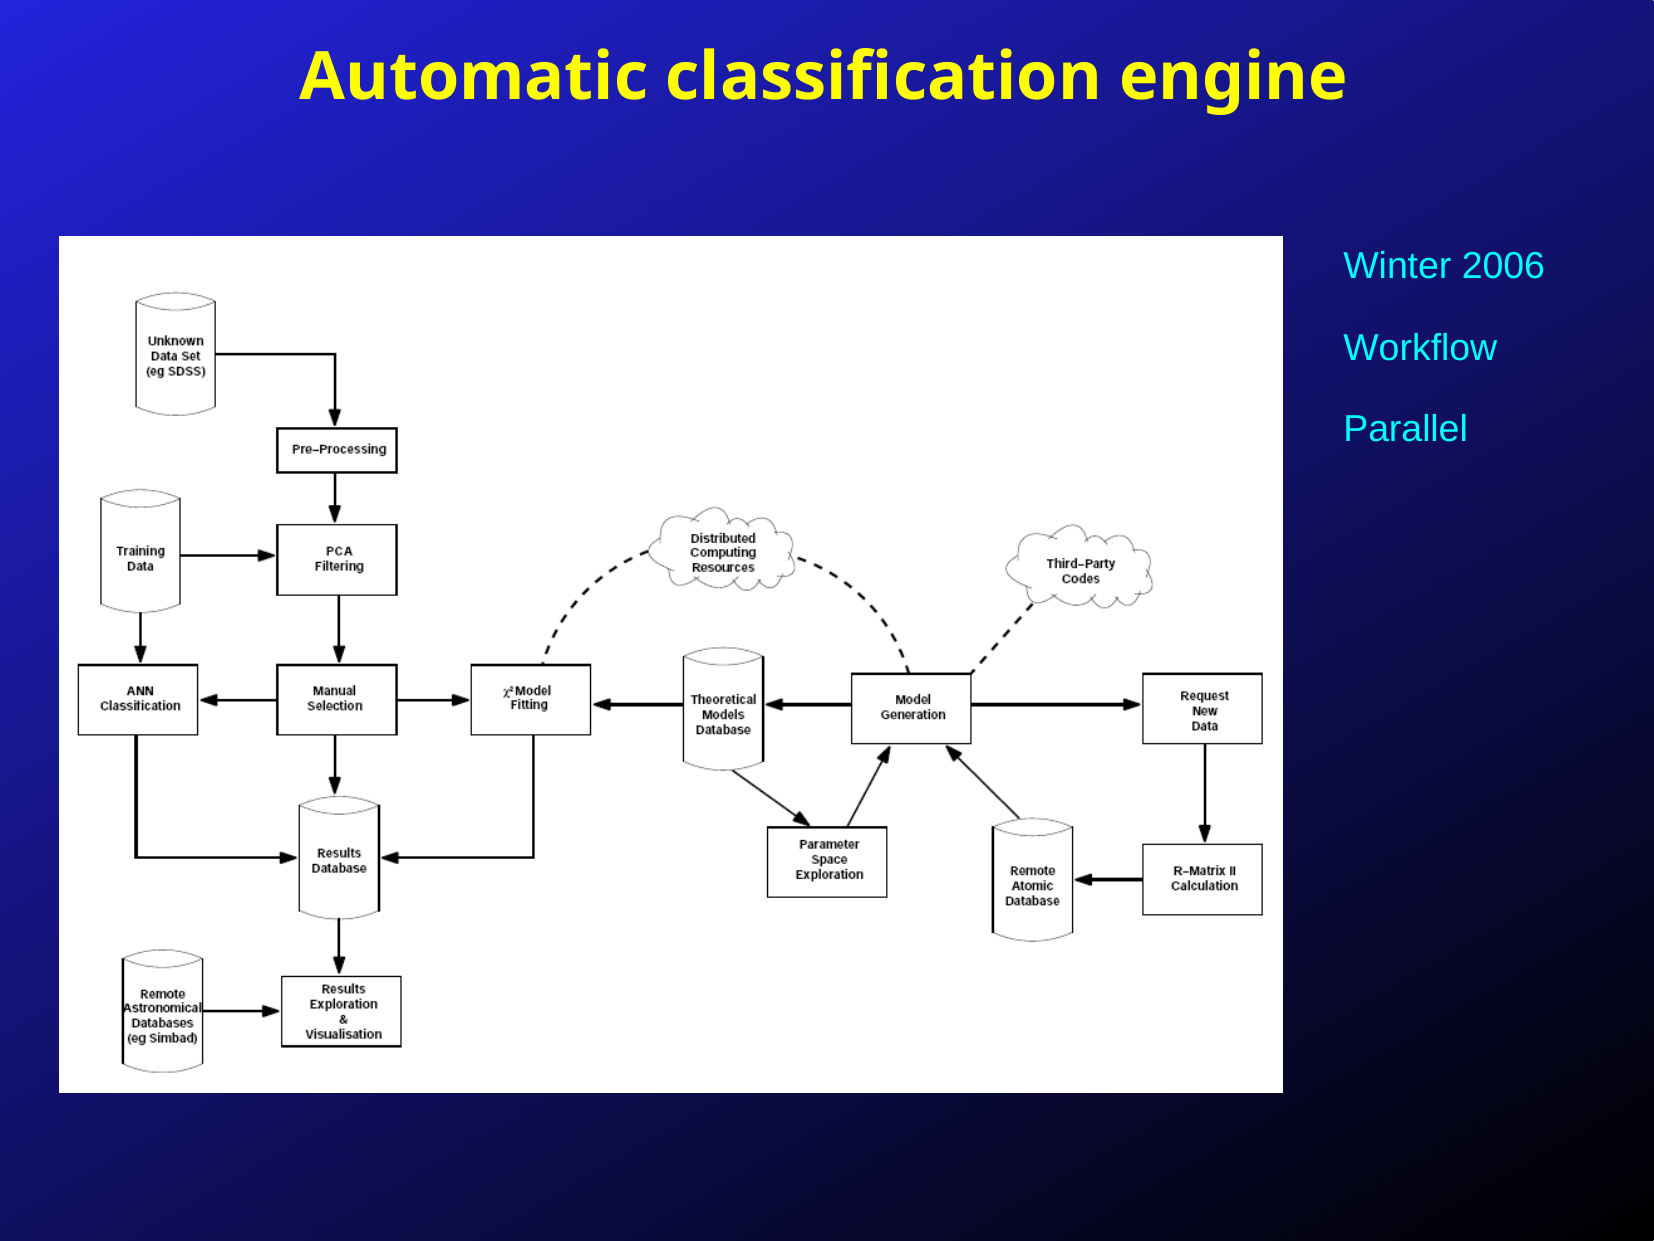

# Automatic classification engine
Winter 2006
Workflow
Parallel